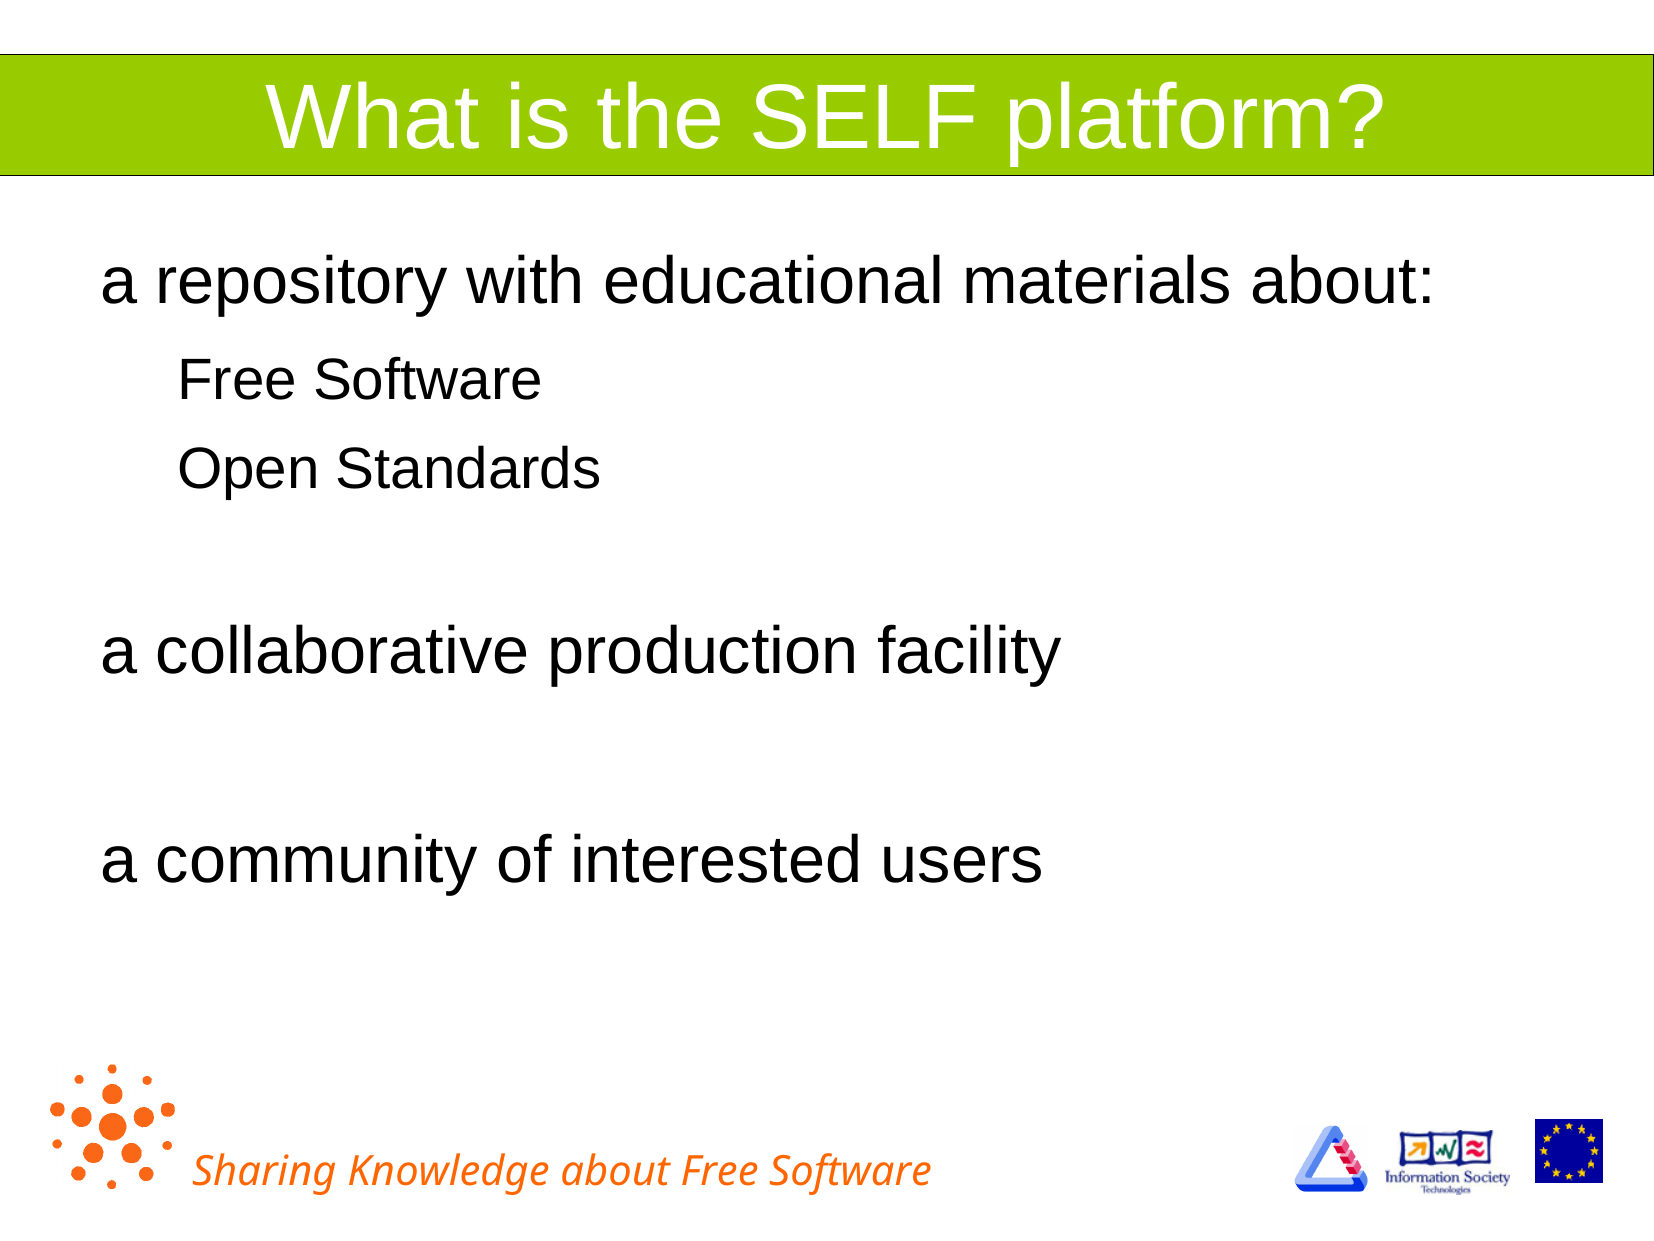

# What is the SELF platform?
a repository with educational materials about:
Free Software
Open Standards
a collaborative production facility
a community of interested users